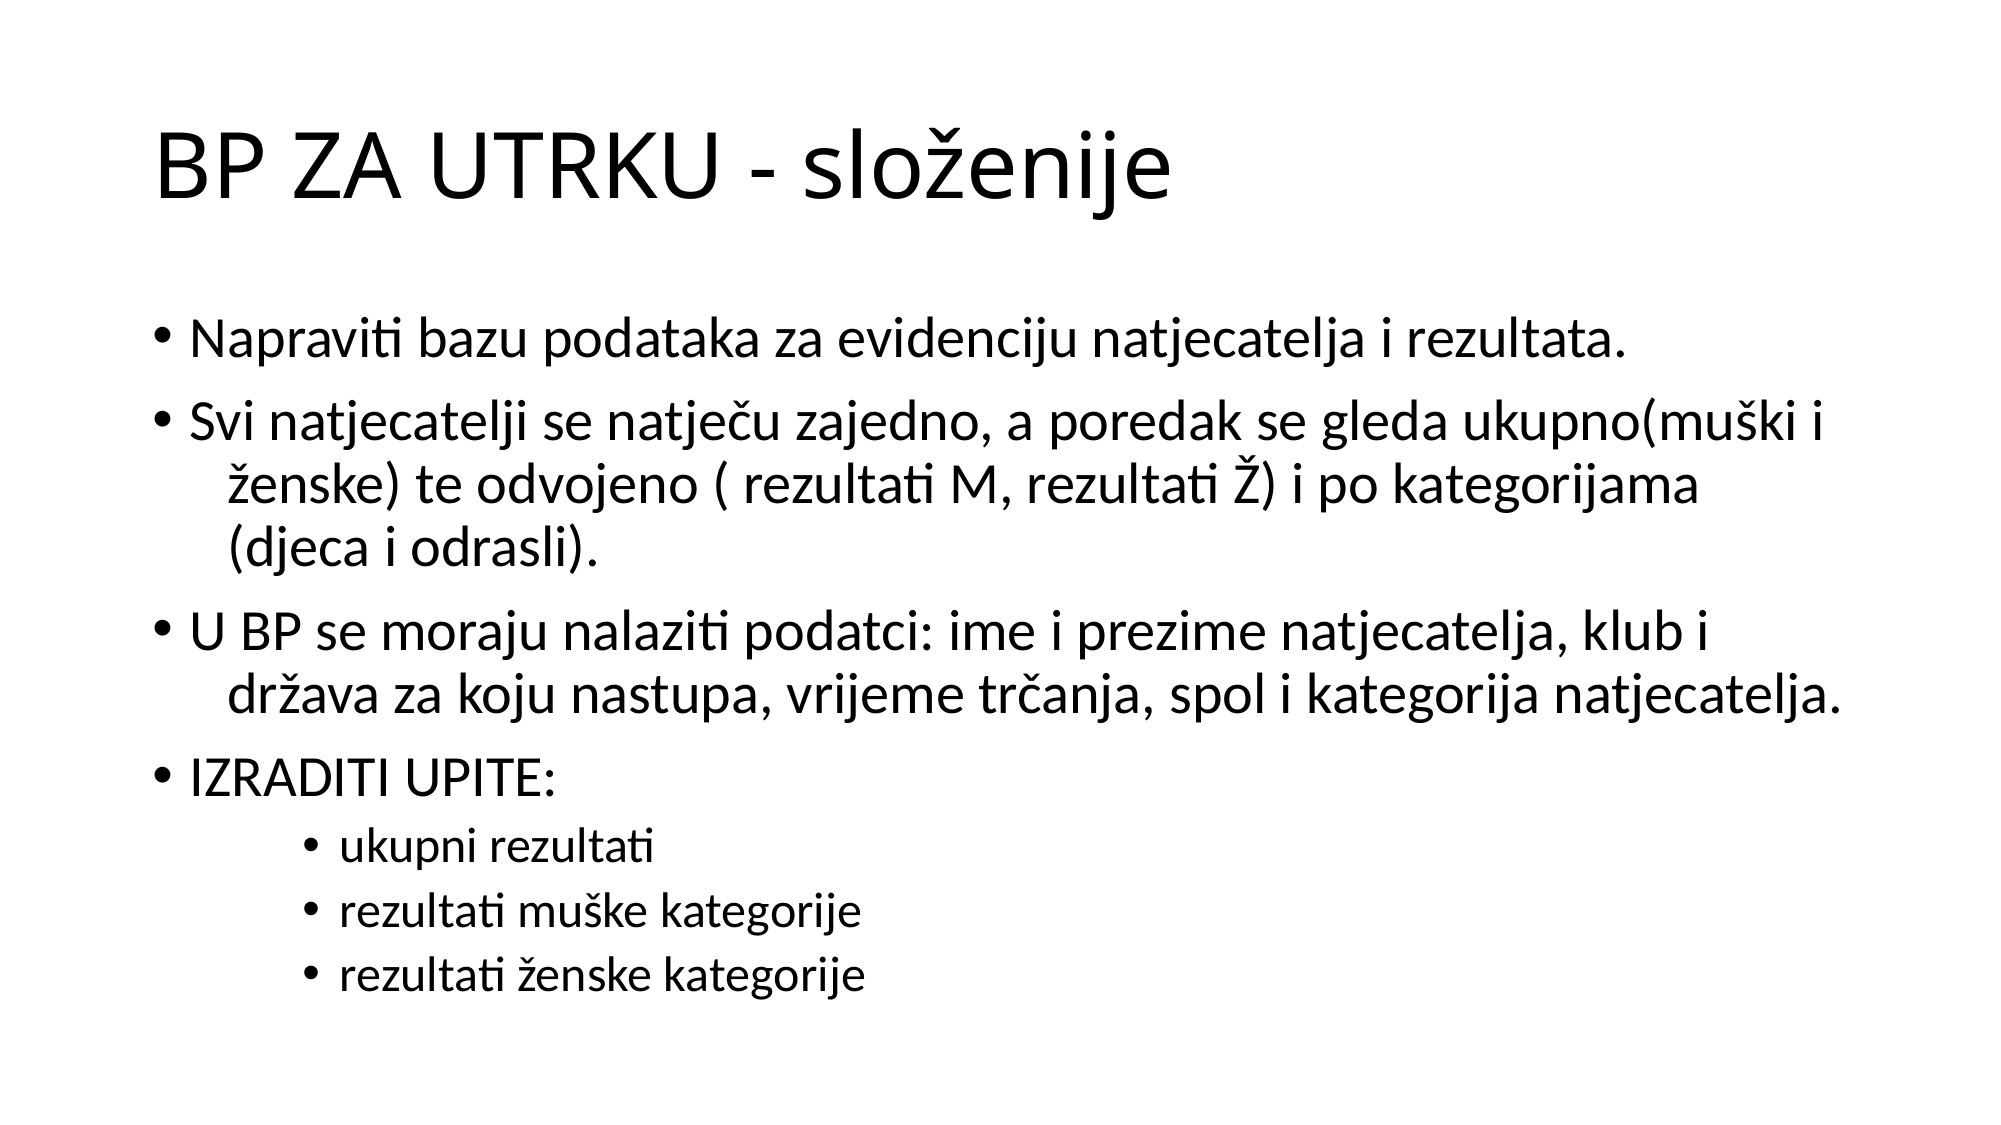

# BP ZA UTRKU - složenije
Napraviti bazu podataka za evidenciju natjecatelja i rezultata.
Svi natjecatelji se natječu zajedno, a poredak se gleda ukupno(muški i ženske) te odvojeno ( rezultati M, rezultati Ž) i po kategorijama (djeca i odrasli).
U BP se moraju nalaziti podatci: ime i prezime natjecatelja, klub i država za koju nastupa, vrijeme trčanja, spol i kategorija natjecatelja.
IZRADITI UPITE:
ukupni rezultati
rezultati muške kategorije
rezultati ženske kategorije